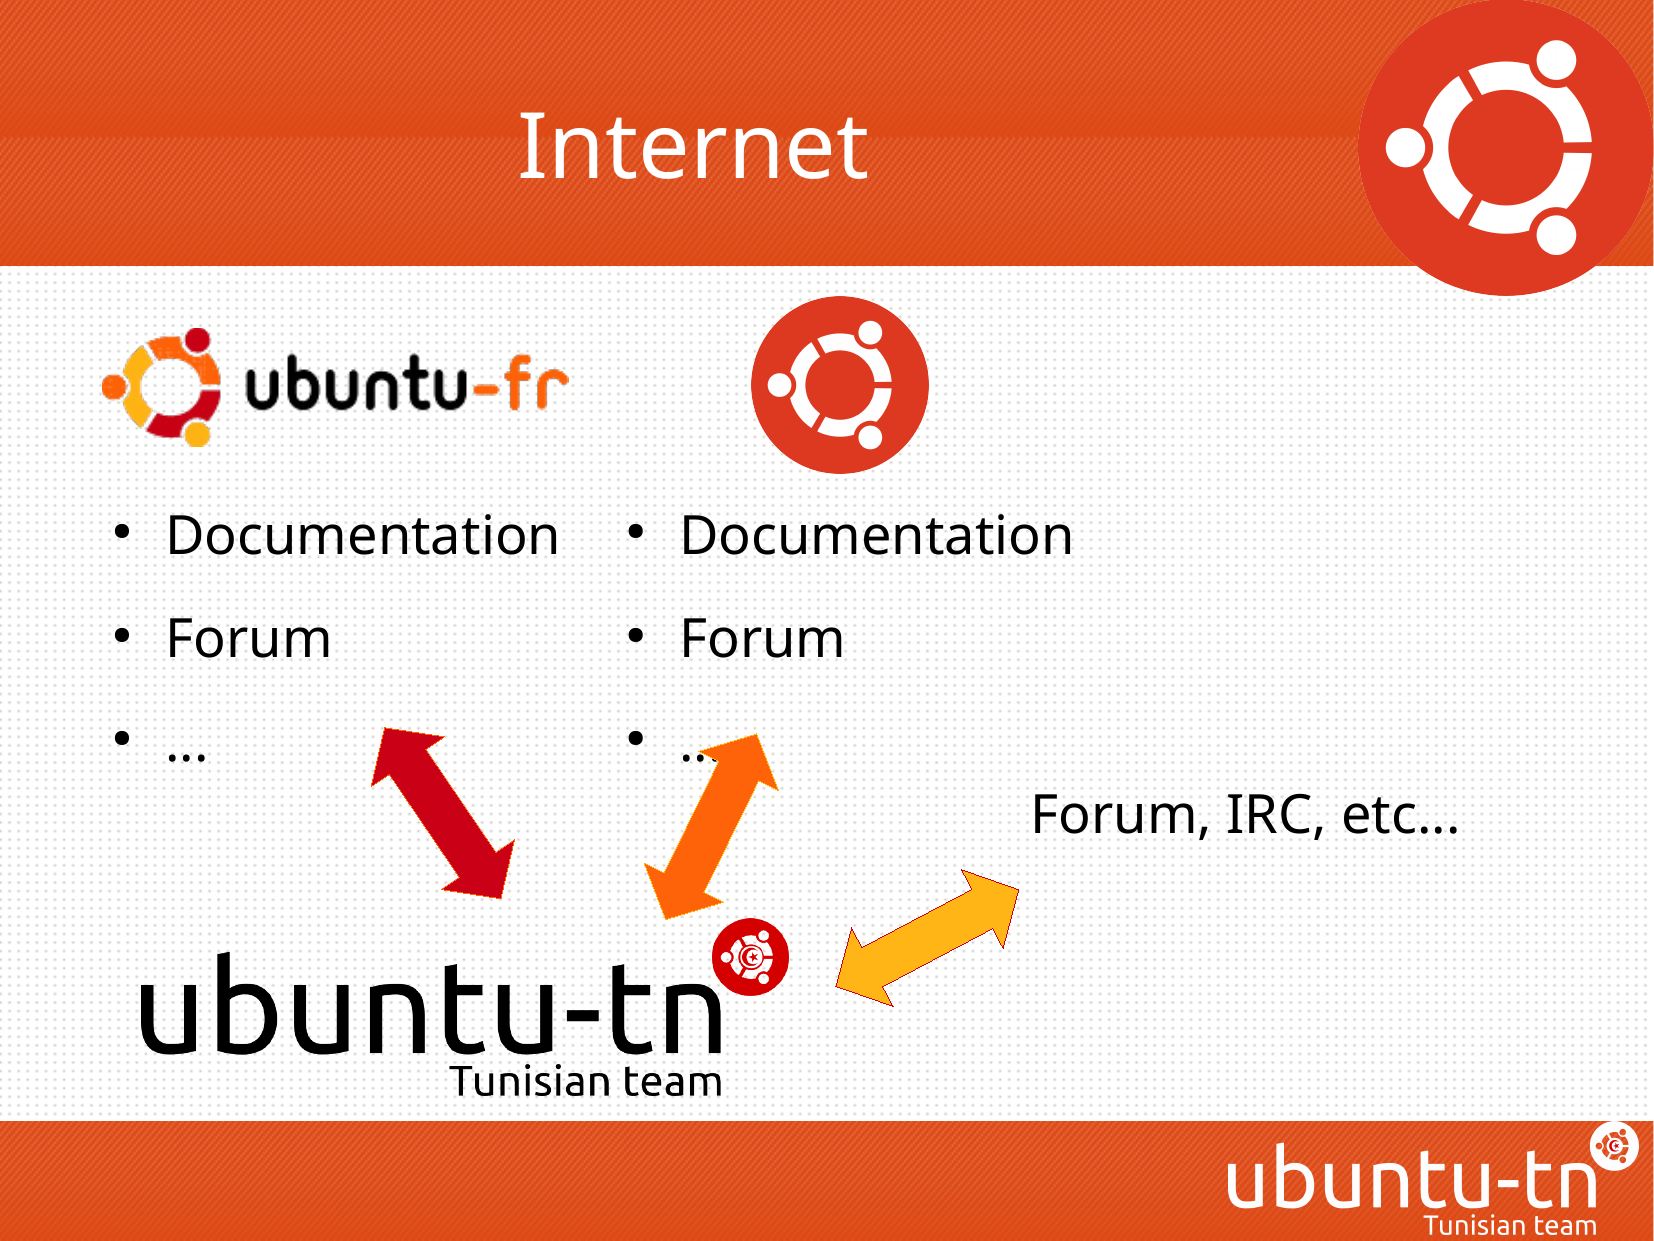

# Internet
Documentation
Forum
...
Documentation
Forum
...
Forum, IRC, etc...